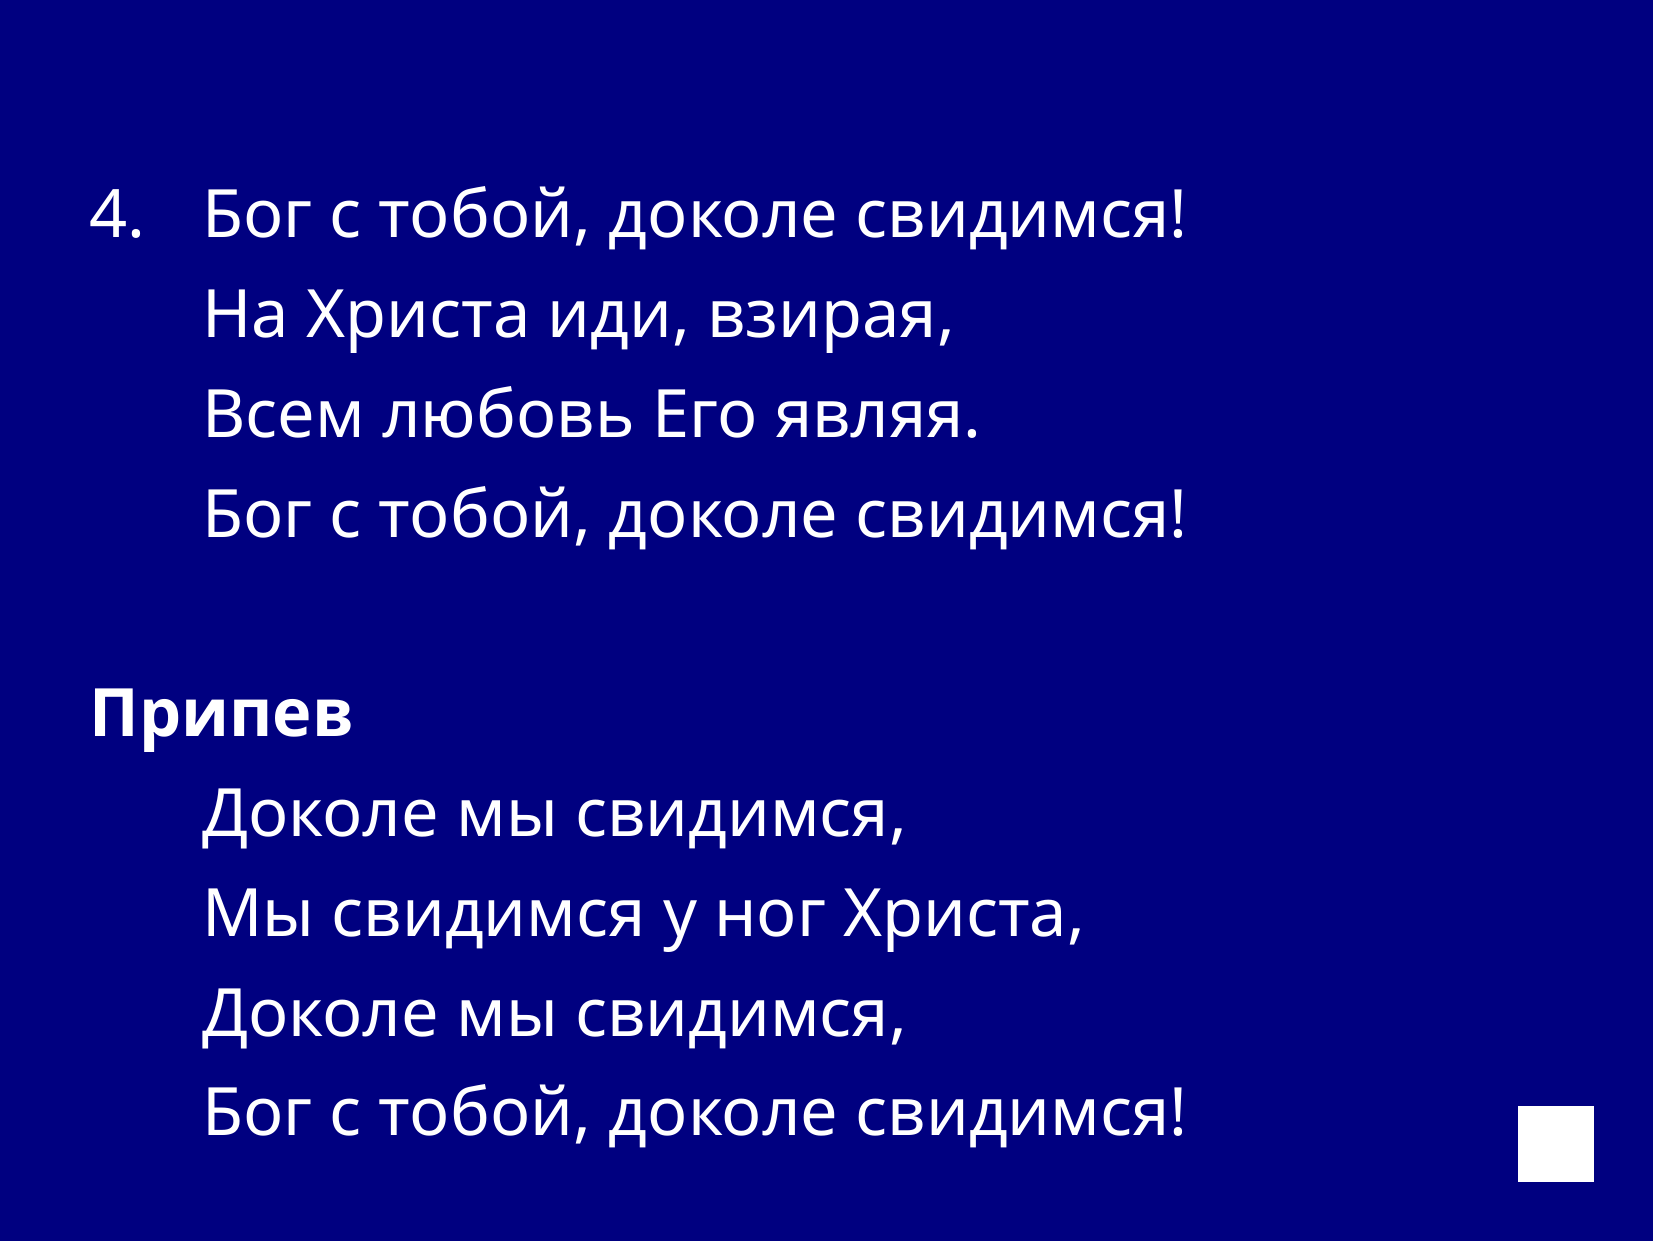

4.	Бог с тобой, доколе свидимся!
	На Христа иди, взирая,
	Всем любовь Его являя.
	Бог с тобой, доколе свидимся!
Припев
	Доколе мы свидимся,
	Мы свидимся у ног Христа,
	Доколе мы свидимся,
	Бог с тобой, доколе свидимся!